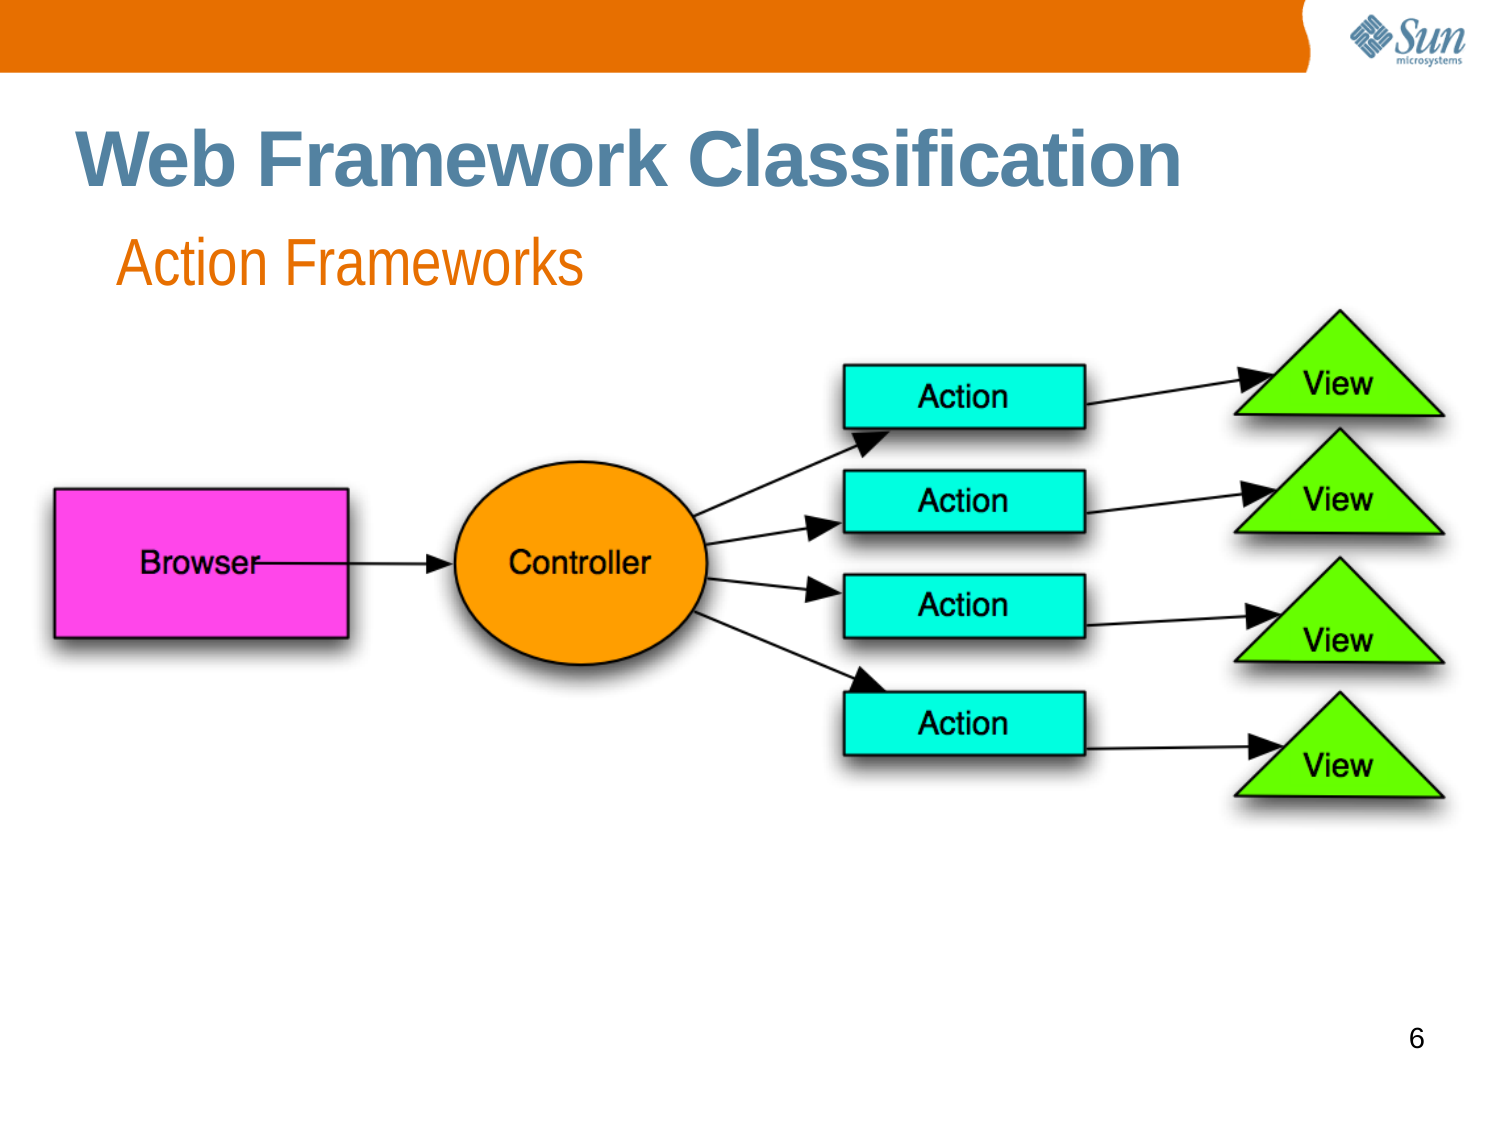

# Web Framework Classification
Action Frameworks
6